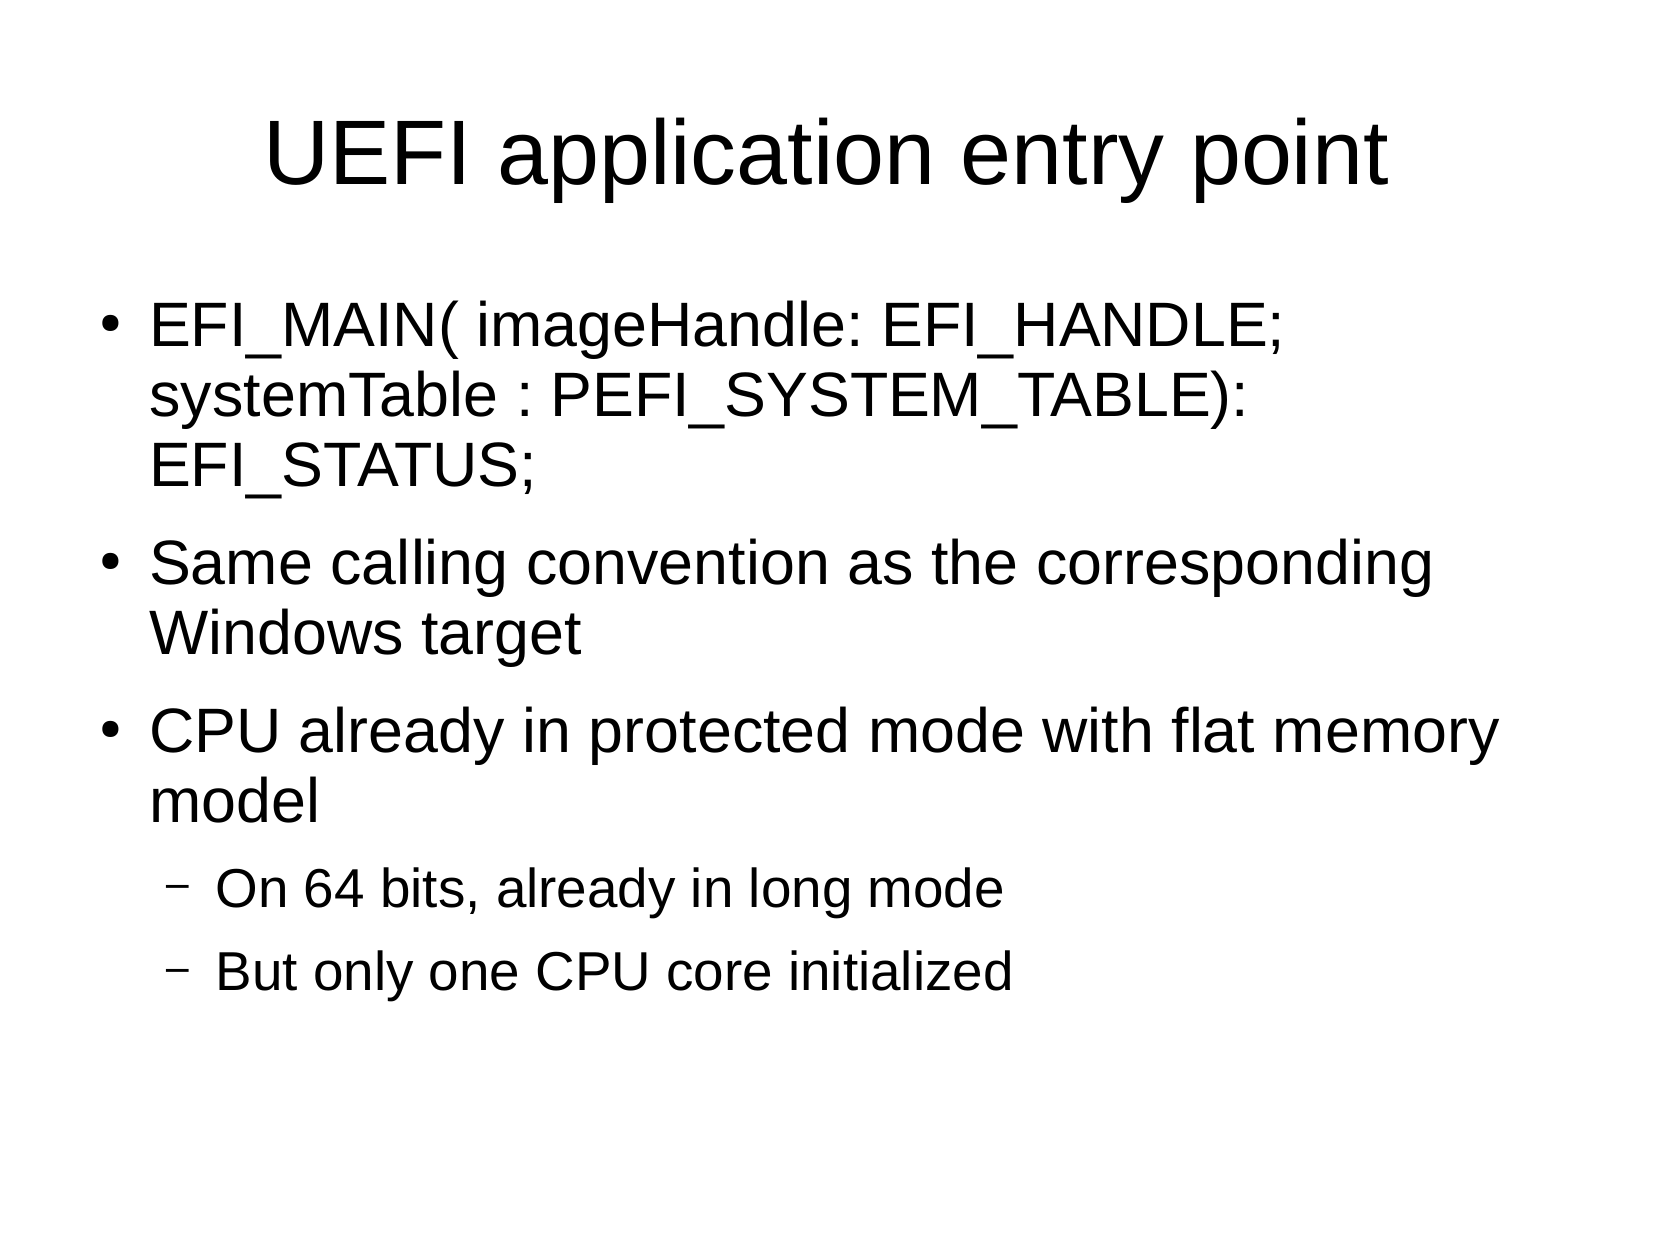

# UEFI application entry point
EFI_MAIN( imageHandle: EFI_HANDLE; systemTable : PEFI_SYSTEM_TABLE): EFI_STATUS;
Same calling convention as the corresponding Windows target
CPU already in protected mode with flat memory model
On 64 bits, already in long mode
But only one CPU core initialized